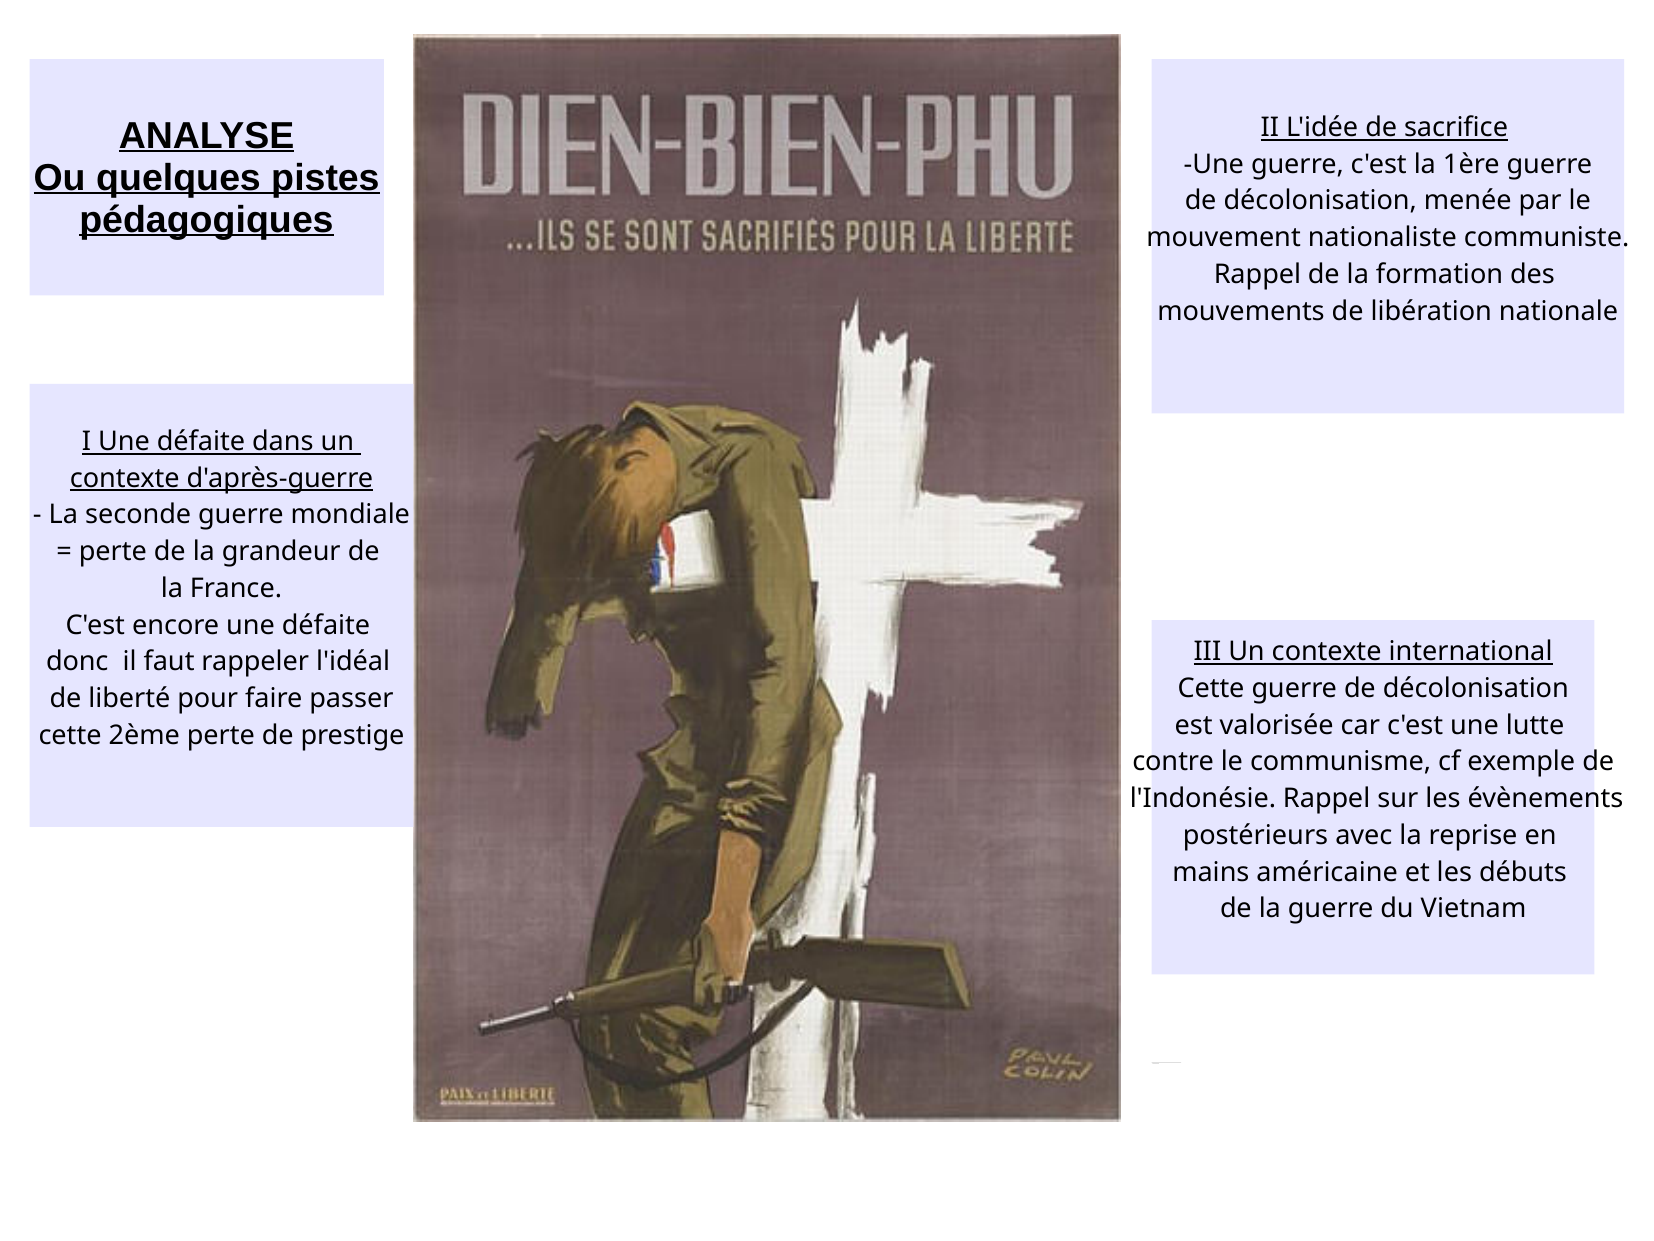

ANALYSE
Ou quelques pistes
pédagogiques
II L'idée de sacrifice
-Une guerre, c'est la 1ère guerre
 de décolonisation, menée par le
mouvement nationaliste communiste.
Rappel de la formation des
mouvements de libération nationale
I Une défaite dans un
contexte d'après-guerre
- La seconde guerre mondiale
= perte de la grandeur de
la France.
C'est encore une défaite
donc il faut rappeler l'idéal
de liberté pour faire passer
cette 2ème perte de prestige
III Un contexte international
Cette guerre de décolonisation
est valorisée car c'est une lutte
contre le communisme, cf exemple de
 l'Indonésie. Rappel sur les évènements
postérieurs avec la reprise en
mains américaine et les débuts
de la guerre du Vietnam